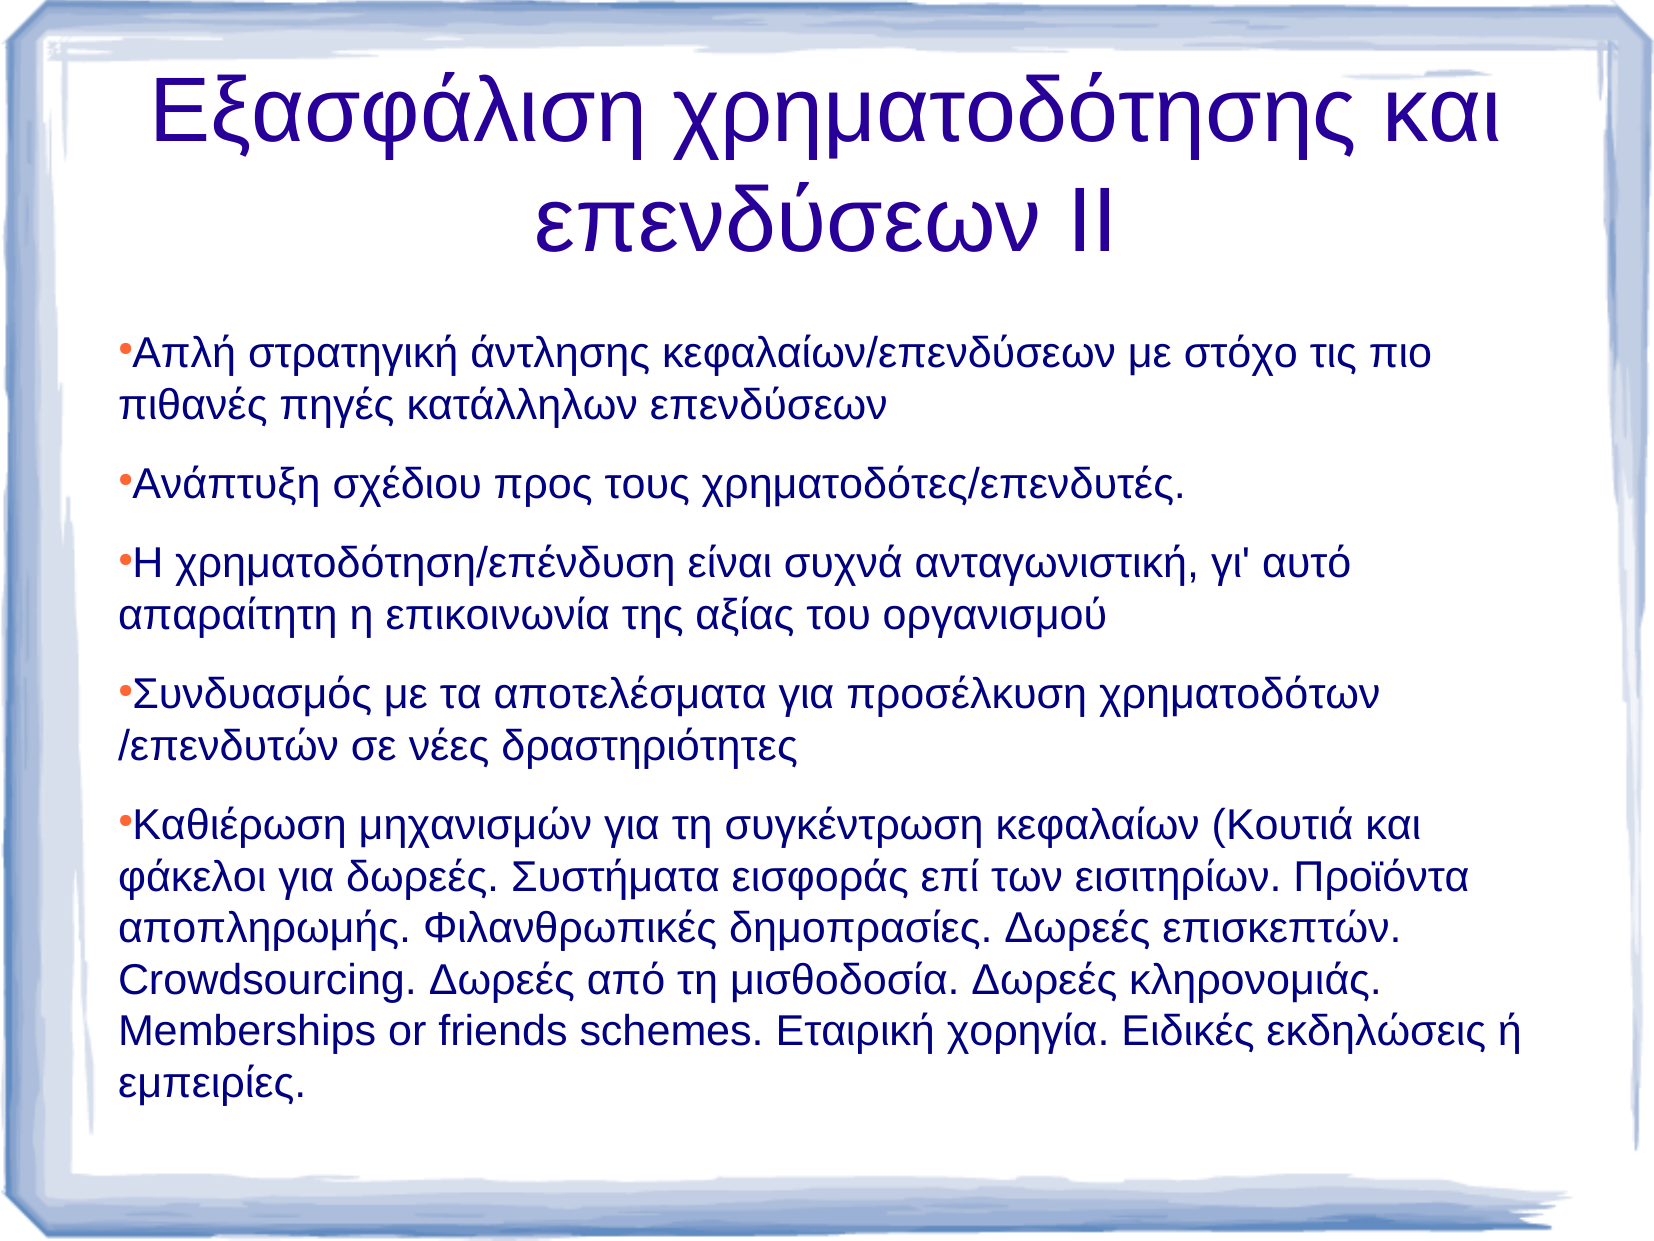

# Εξασφάλιση χρηματοδότησης και επενδύσεων ΙΙ
Απλή στρατηγική άντλησης κεφαλαίων/επενδύσεων με στόχο τις πιο πιθανές πηγές κατάλληλων επενδύσεων
Ανάπτυξη σχέδιου προς τους χρηματοδότες/επενδυτές.
Η χρηματοδότηση/επένδυση είναι συχνά ανταγωνιστική, γι' αυτό απαραίτητη η επικοινωνία της αξίας του οργανισμού
Συνδυασμός με τα αποτελέσματα για προσέλκυση χρηματοδότων /επενδυτών σε νέες δραστηριότητες
Καθιέρωση μηχανισμών για τη συγκέντρωση κεφαλαίων (Κουτιά και φάκελοι για δωρεές. Συστήματα εισφοράς επί των εισιτηρίων. Προϊόντα αποπληρωμής. Φιλανθρωπικές δημοπρασίες. Δωρεές επισκεπτών. Crowdsourcing. Δωρεές από τη μισθοδοσία. Δωρεές κληρονομιάς. Memberships or friends schemes. Εταιρική χορηγία. Ειδικές εκδηλώσεις ή εμπειρίες.